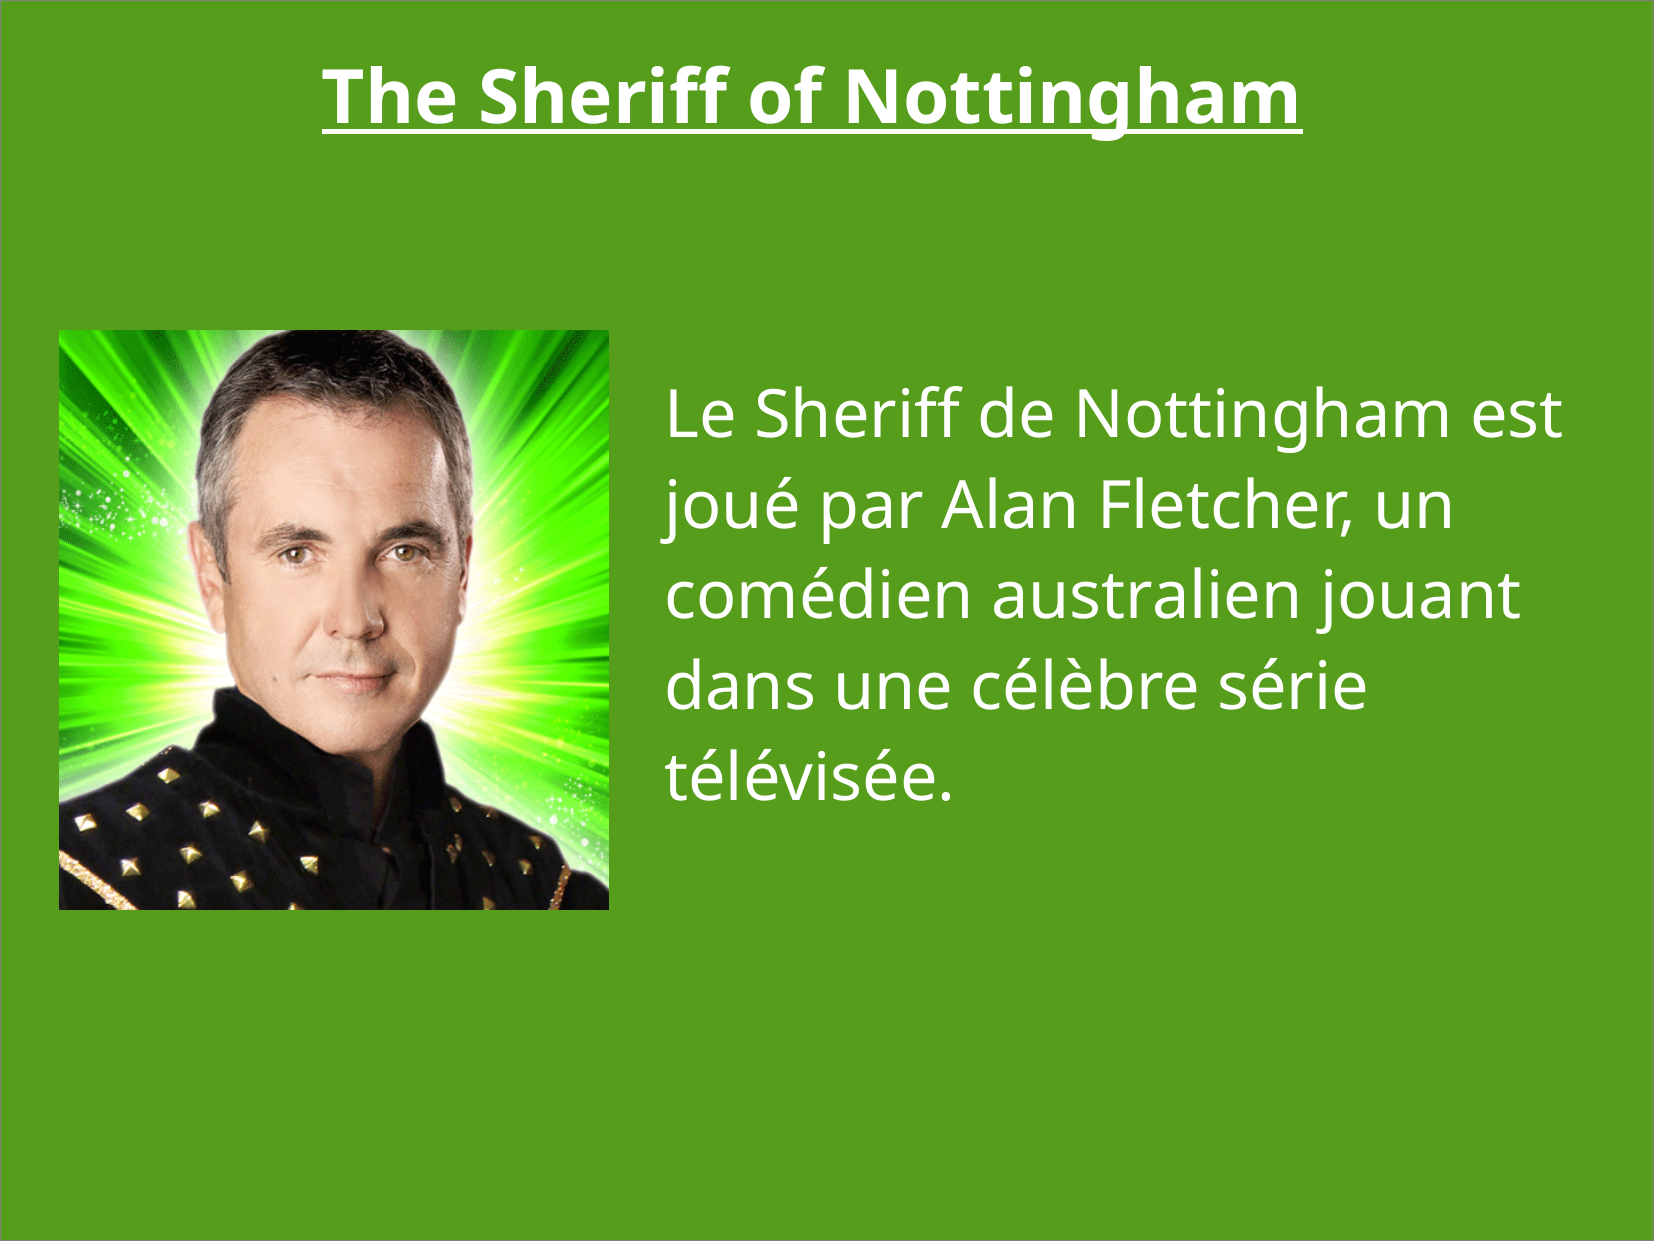

The Sheriff of Nottingham
Le Sheriff de Nottingham est joué par Alan Fletcher, un comédien australien jouant dans une célèbre série télévisée.